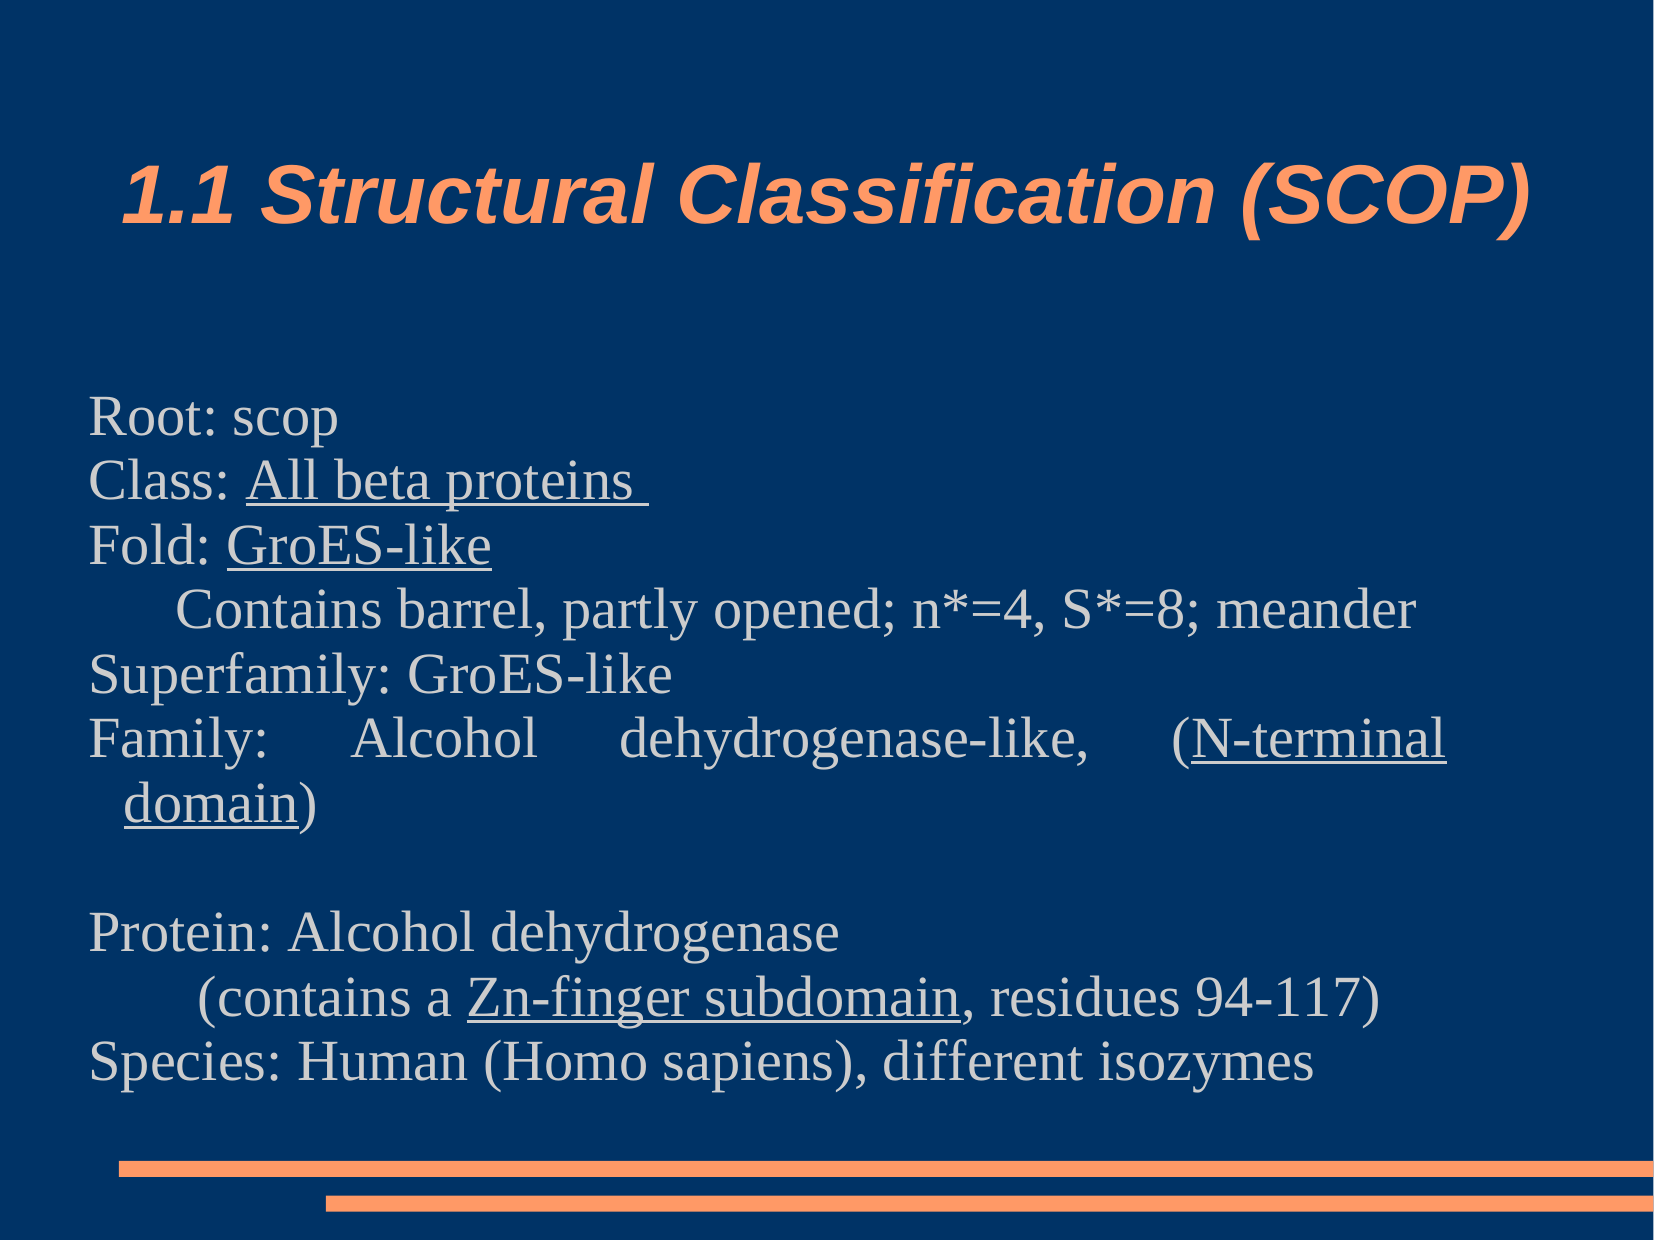

# 1.1 Structural Classification (SCOP)
Root: scop
Class: All beta proteins
Fold: GroES-like
 Contains barrel, partly opened; n*=4, S*=8; meander
Superfamily: GroES-like
Family: Alcohol dehydrogenase-like, (N-terminal domain)
Protein: Alcohol dehydrogenase
	(contains a Zn-finger subdomain, residues 94-117)
Species: Human (Homo sapiens), different isozymes